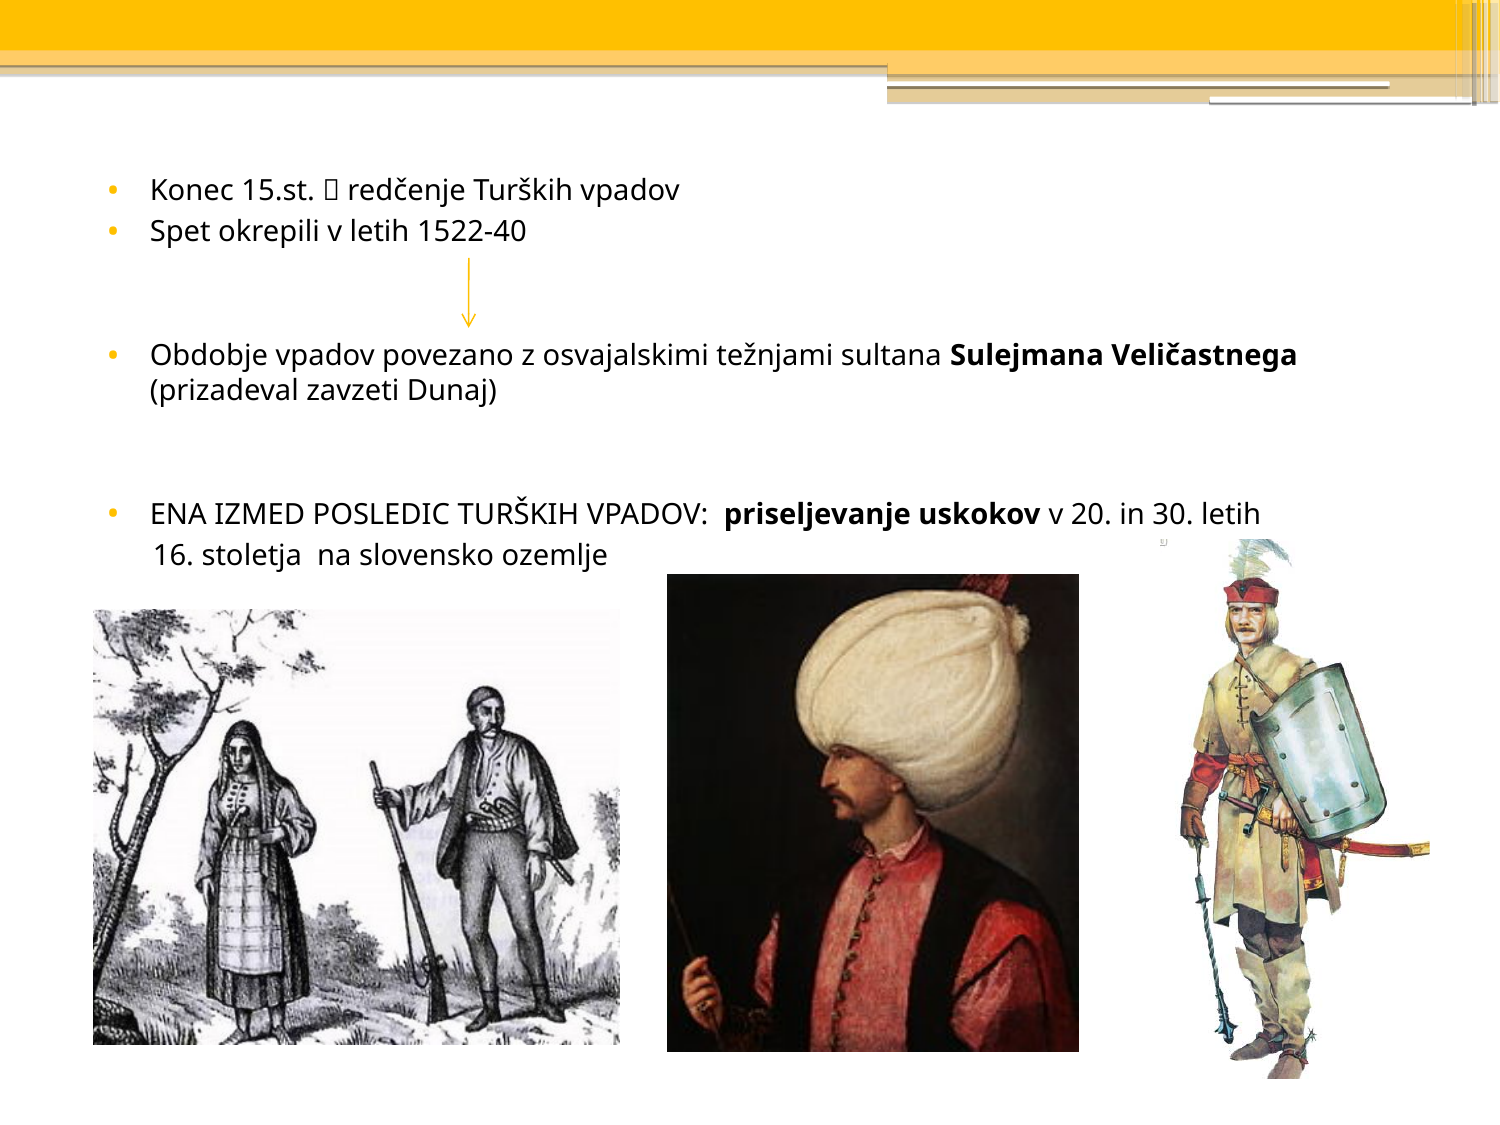

Konec 15.st.  redčenje Turških vpadov
Spet okrepili v letih 1522-40
Obdobje vpadov povezano z osvajalskimi težnjami sultana Sulejmana Veličastnega (prizadeval zavzeti Dunaj)
ENA IZMED POSLEDIC TURŠKIH VPADOV: priseljevanje uskokov v 20. in 30. letih
 16. stoletja na slovensko ozemlje
#